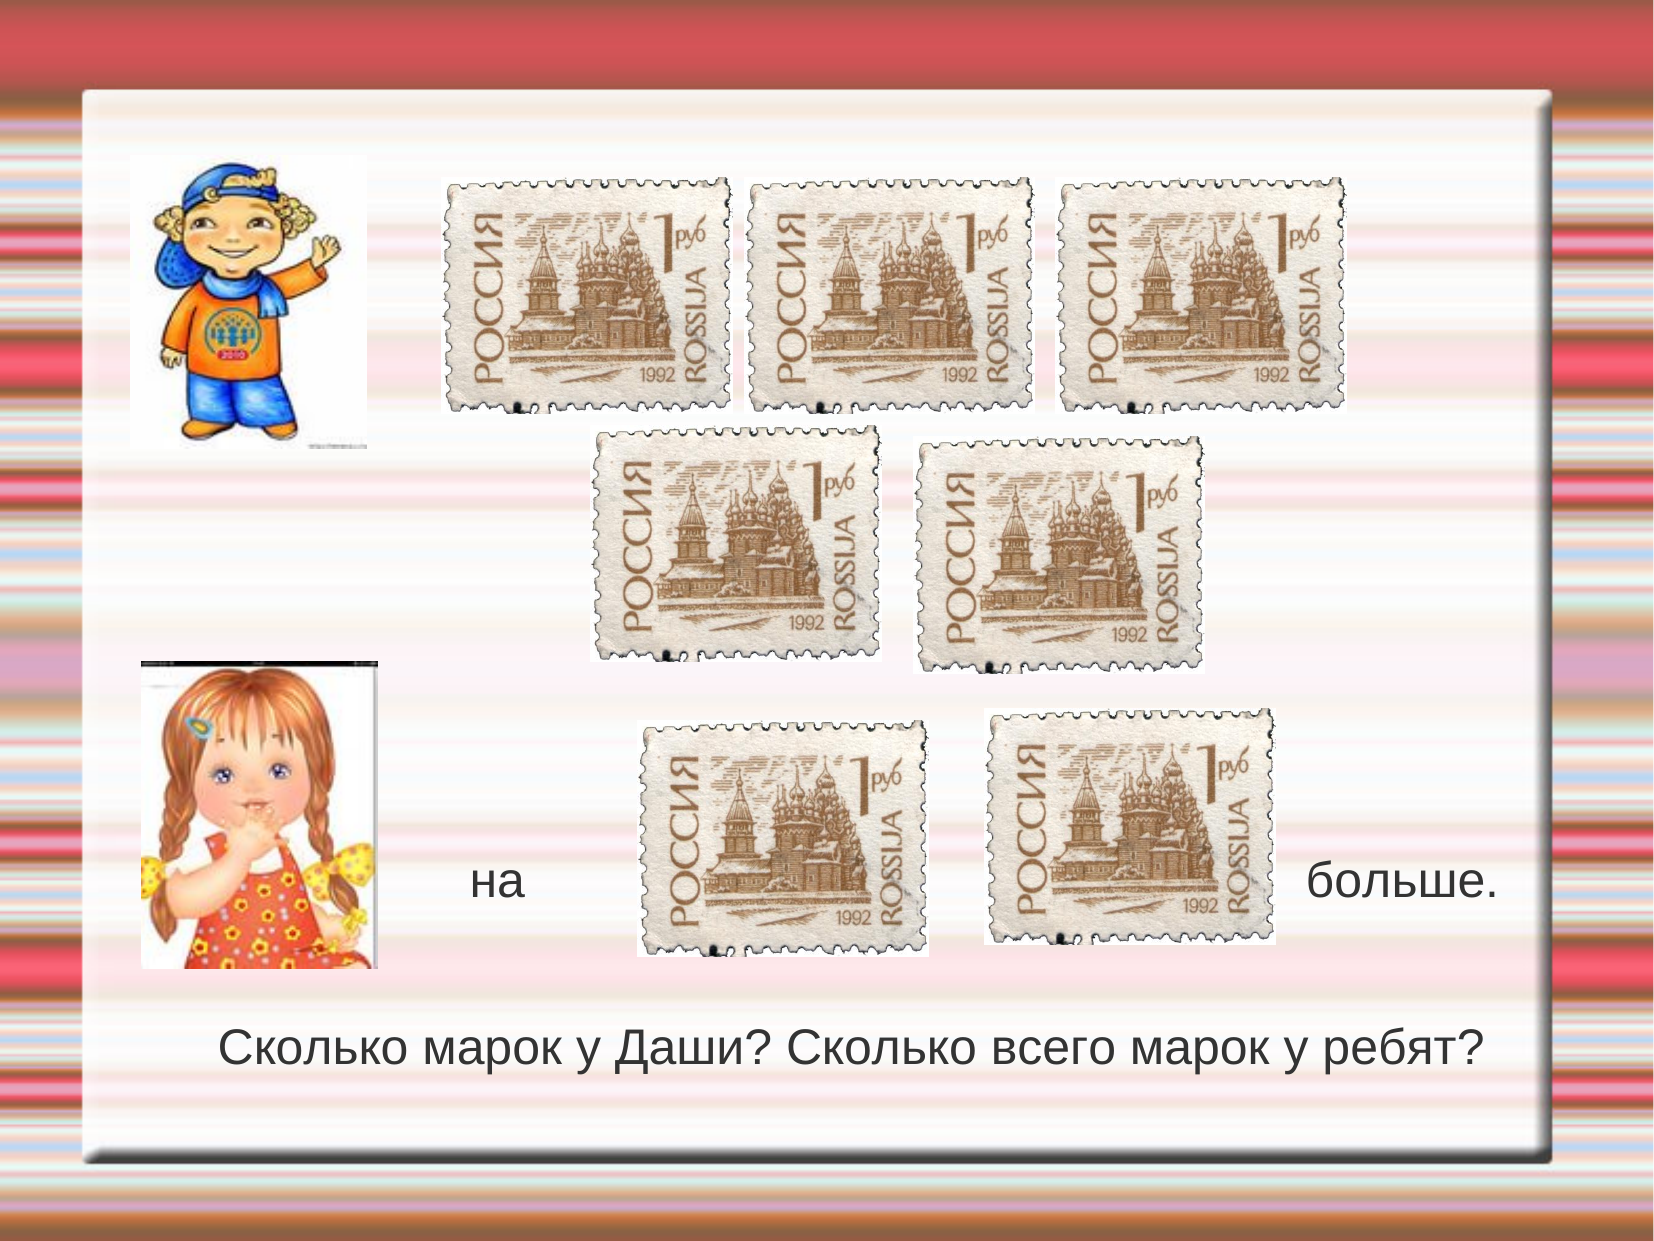

# на больше.
Сколько марок у Даши? Сколько всего марок у ребят?